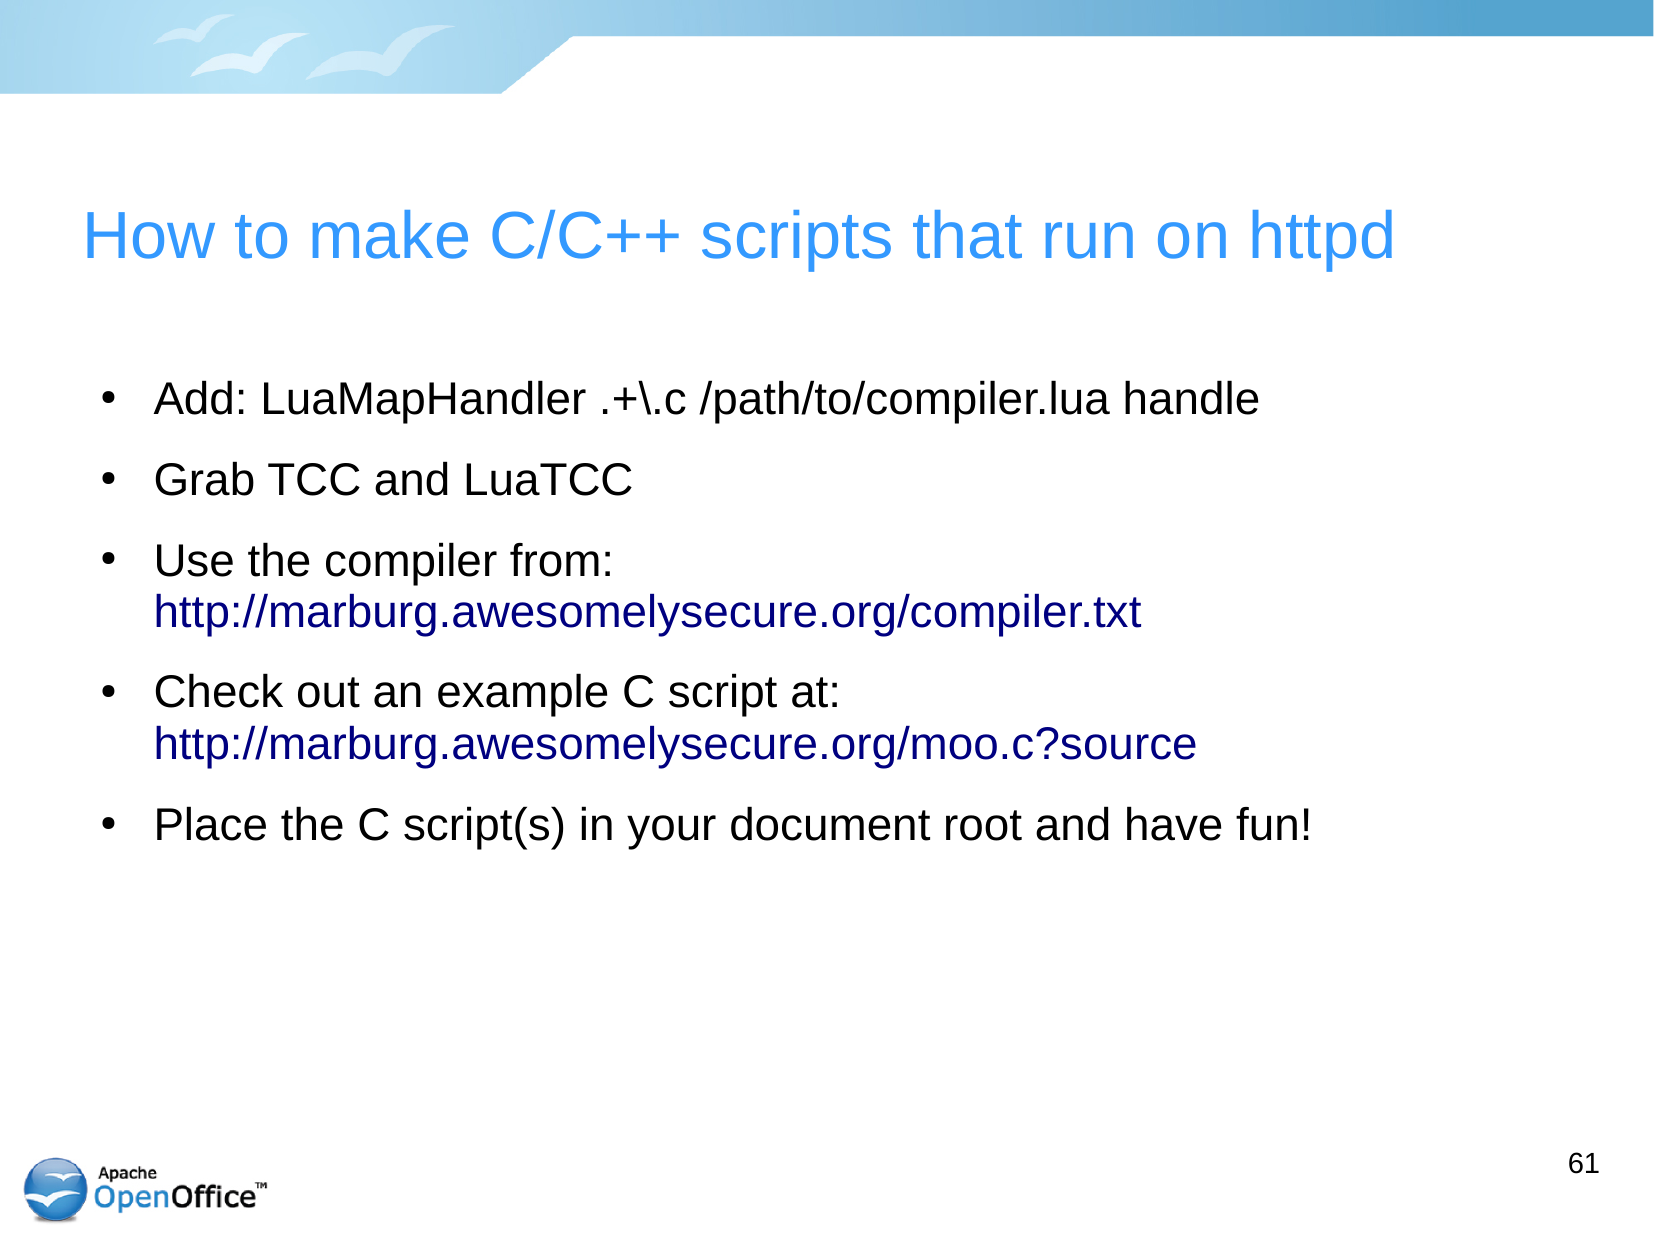

# How to make C/C++ scripts that run on httpd
Add: LuaMapHandler .+\.c /path/to/compiler.lua handle
Grab TCC and LuaTCC
Use the compiler from: http://marburg.awesomelysecure.org/compiler.txt
Check out an example C script at: http://marburg.awesomelysecure.org/moo.c?source
Place the C script(s) in your document root and have fun!
61